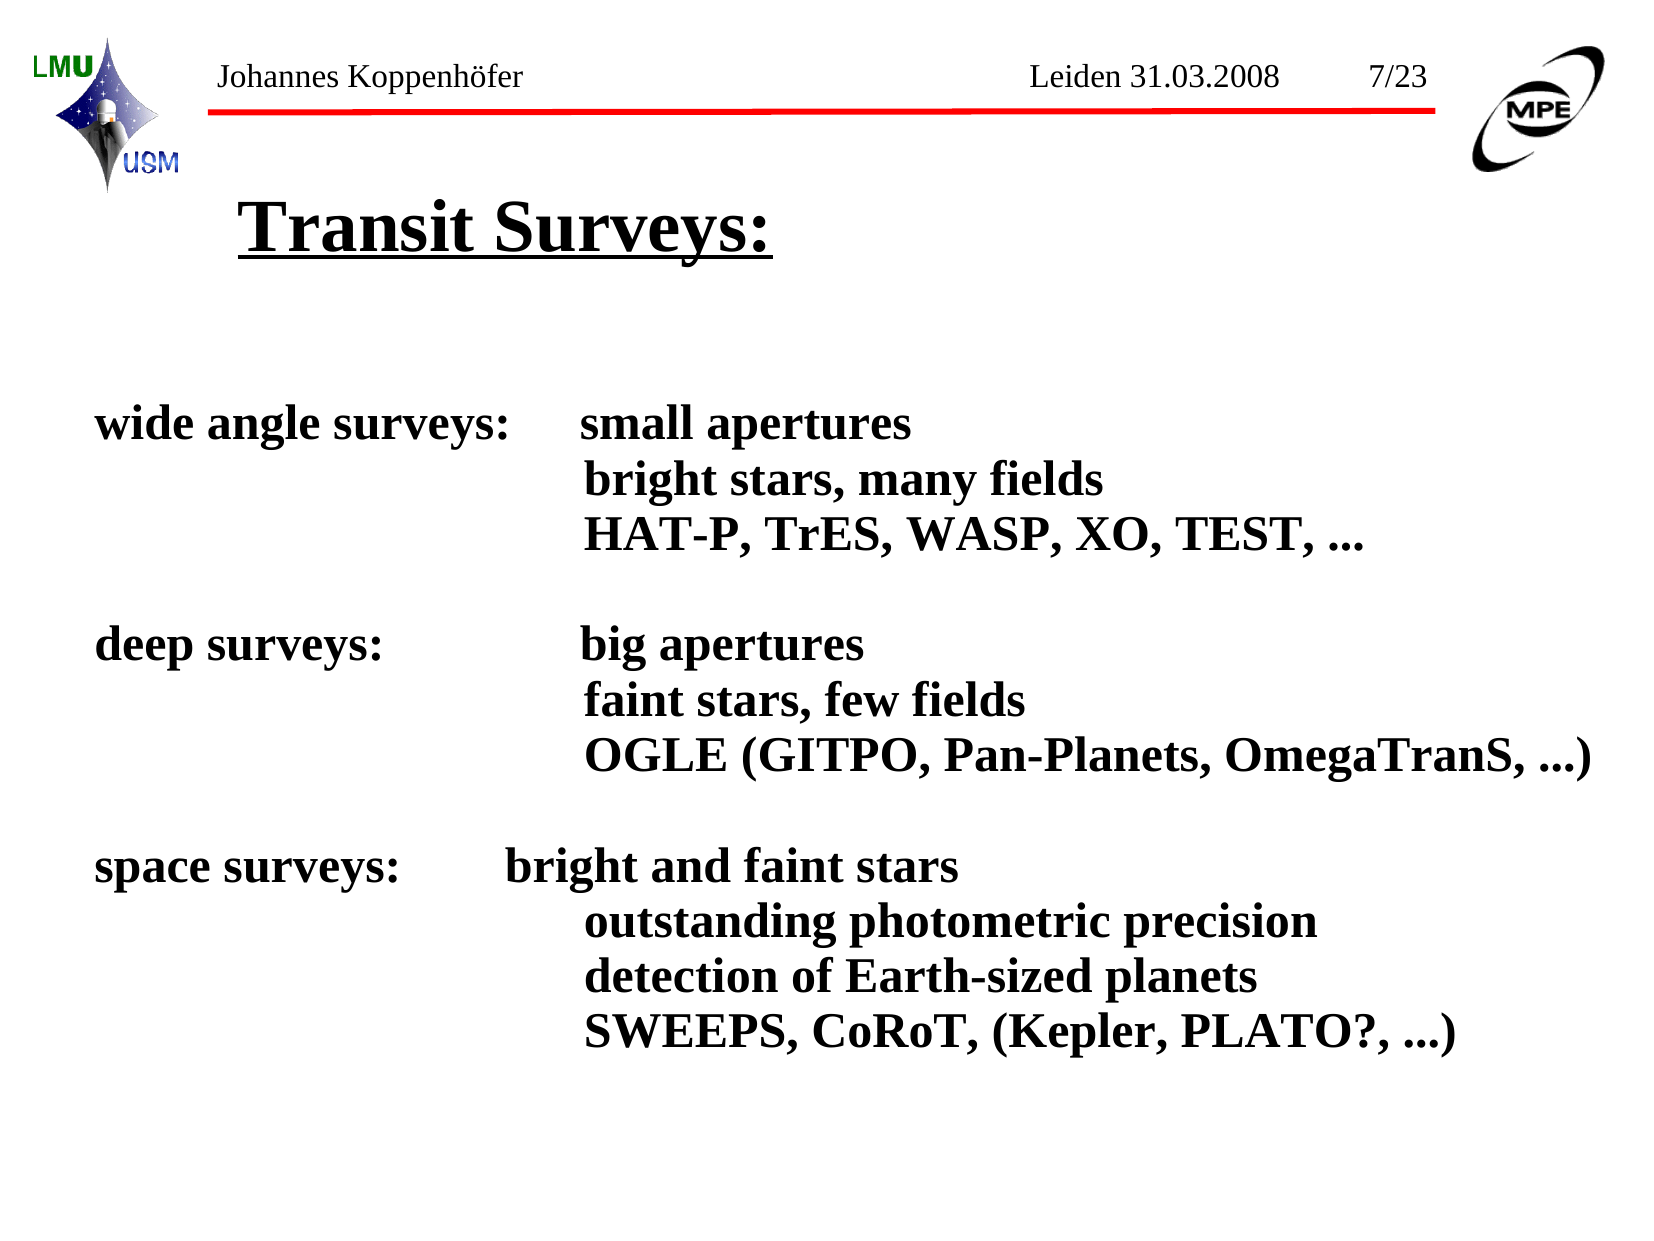

7/23
Johannes Koppenhöfer
Leiden 31.03.2008
Transit Surveys:
wide angle surveys: 	small apertures
							bright stars, many fields
							HAT-P, TrES, WASP, XO, TEST, ...
deep surveys:			big apertures
							faint stars, few fields
							OGLE (GITPO, Pan-Planets, OmegaTranS, ...)
space surveys:		bright and faint stars
							outstanding photometric precision
							detection of Earth-sized planets
							SWEEPS, CoRoT, (Kepler, PLATO?, ...)